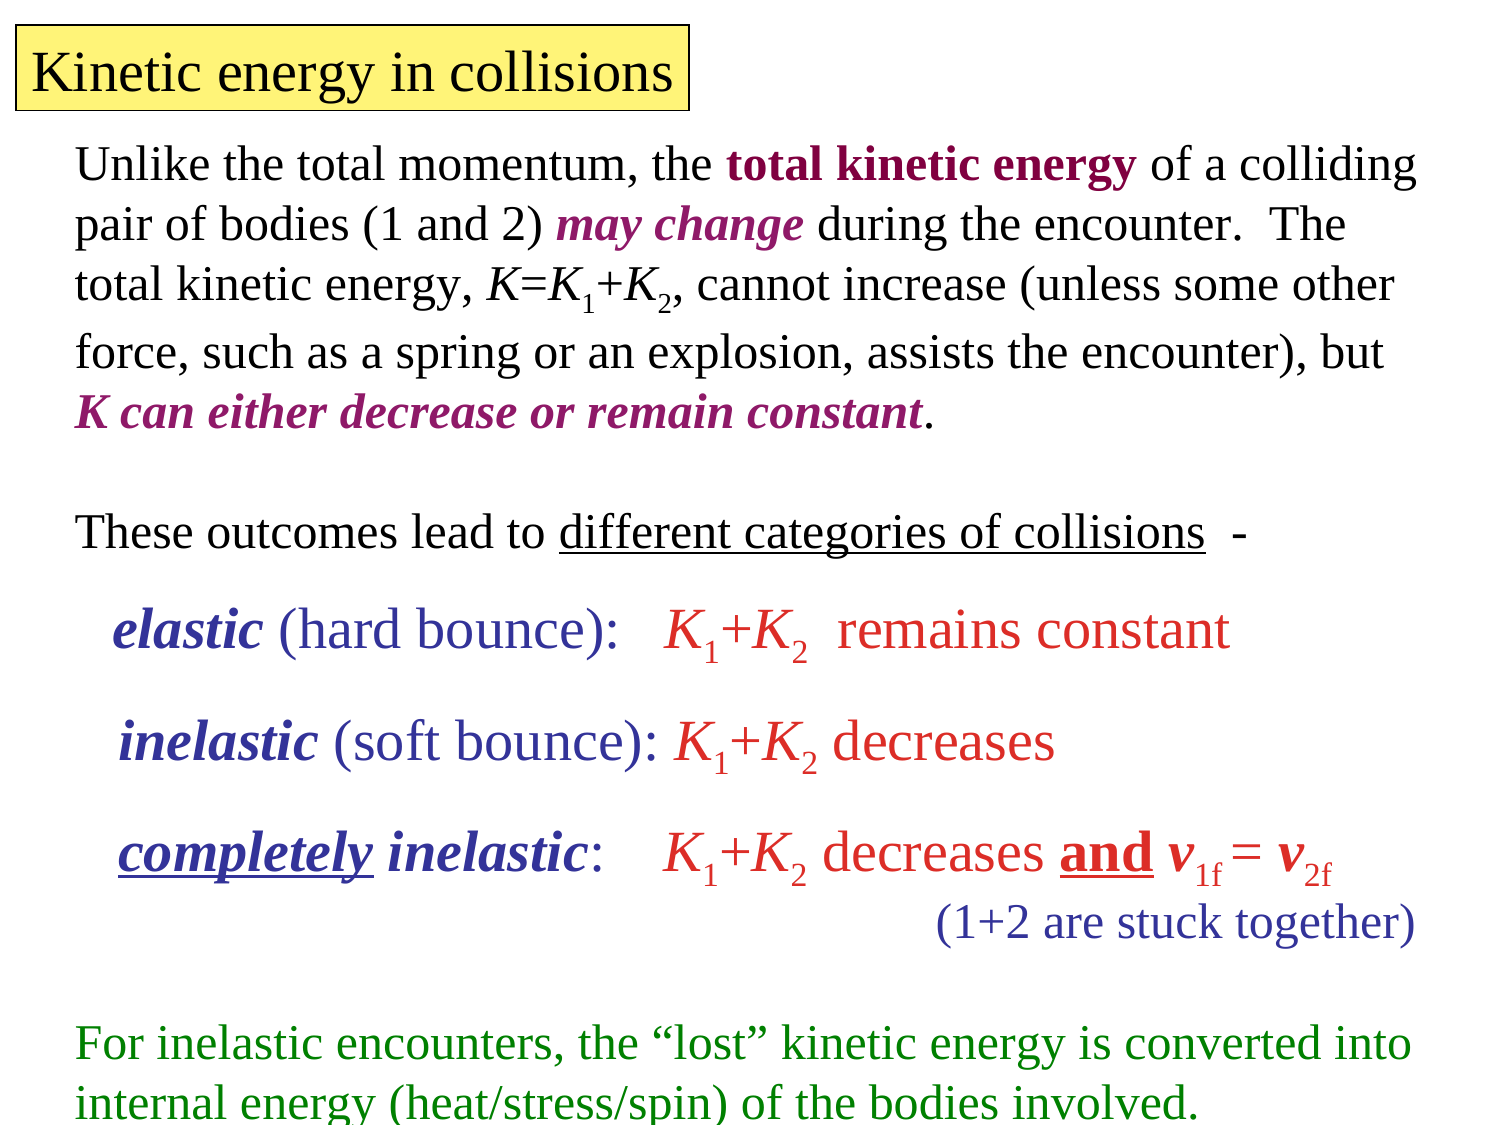

Kinetic energy in collisions
Unlike the total momentum, the total kinetic energy of a colliding pair of bodies (1 and 2) may change during the encounter. The total kinetic energy, K=K1+K2, cannot increase (unless some other force, such as a spring or an explosion, assists the encounter), but K can either decrease or remain constant.
These outcomes lead to different categories of collisions -
 elastic (hard bounce): K1+K2 remains constant
 inelastic (soft bounce): K1+K2 decreases
 completely inelastic: K1+K2 decreases and v1f = v2f
				 (1+2 are stuck together)
For inelastic encounters, the “lost” kinetic energy is converted into internal energy (heat/stress/spin) of the bodies involved.